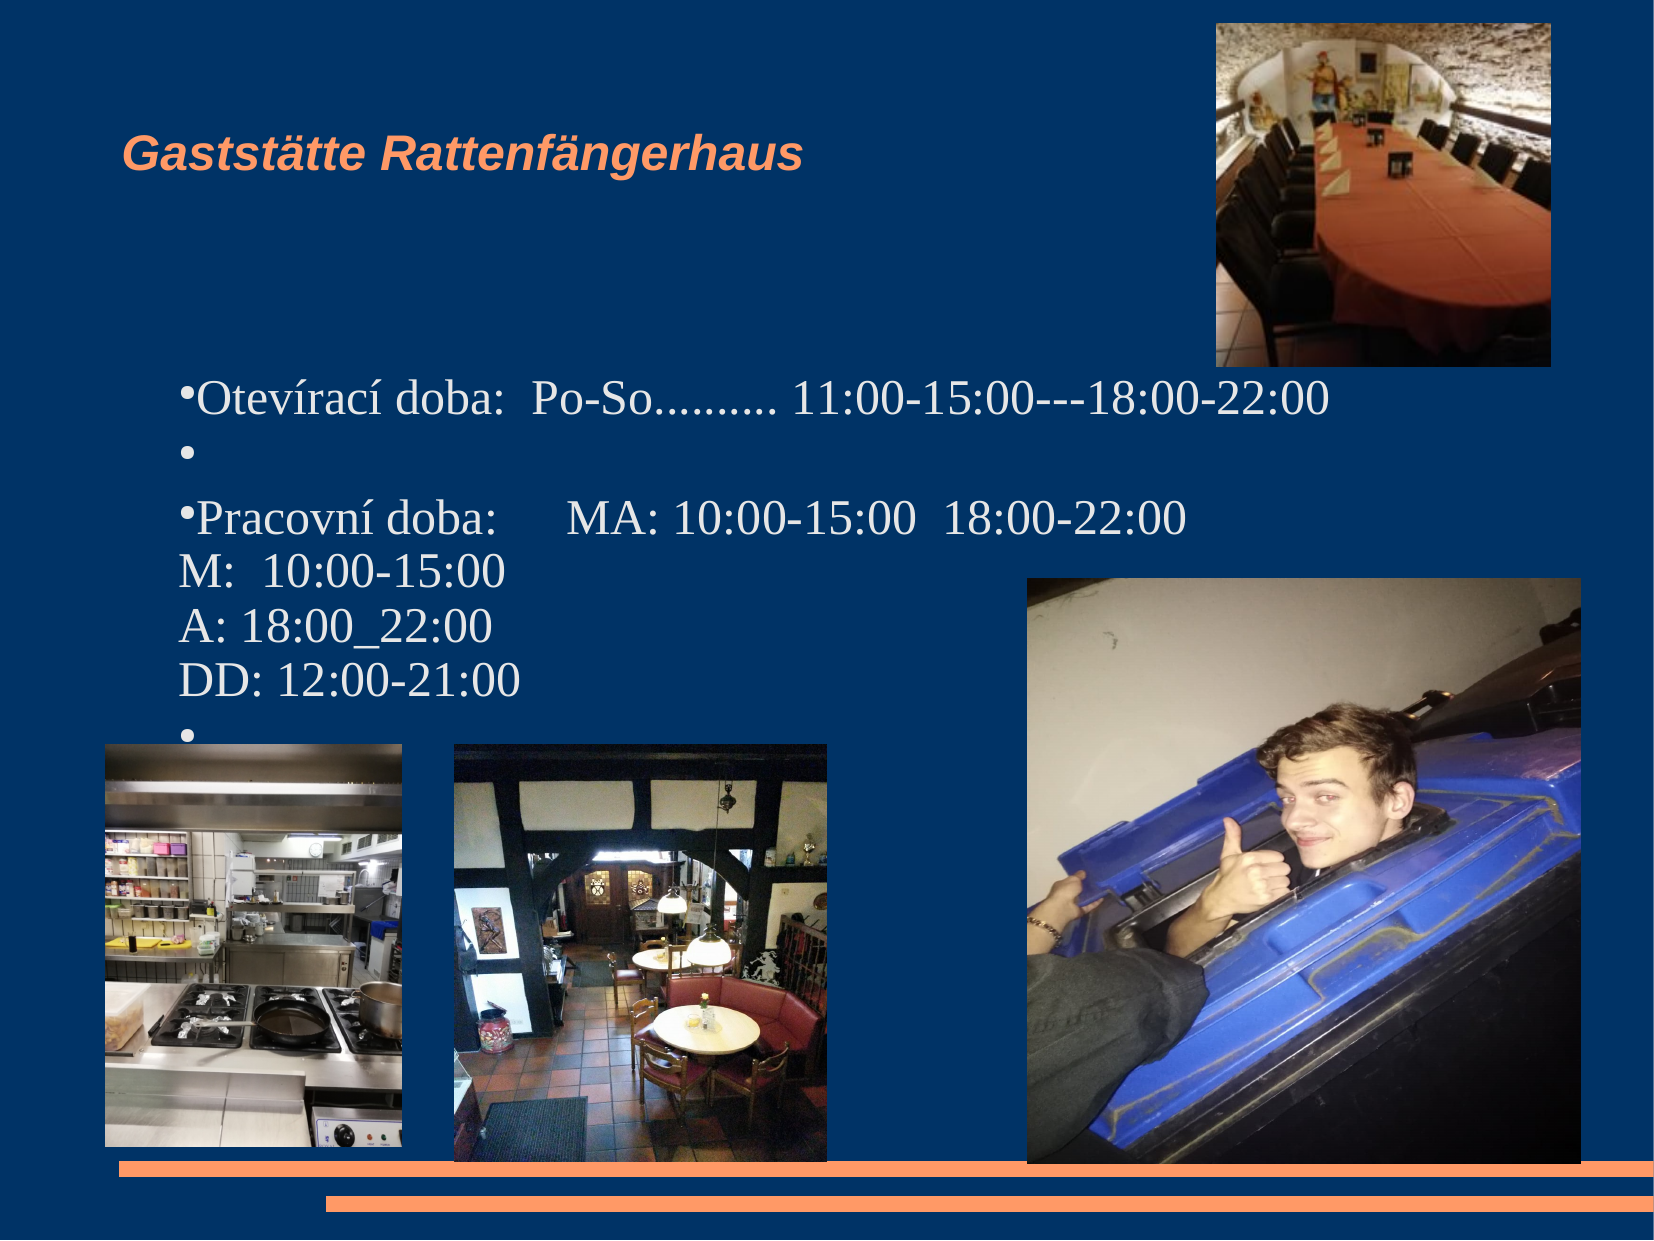

# Gaststätte Rattenfängerhaus
Otevírací doba: Po-So.......... 11:00-15:00---18:00-22:00
Pracovní doba:	 MA: 10:00-15:00 18:00-22:00
M: 10:00-15:00
A: 18:00_22:00
DD: 12:00-21:00